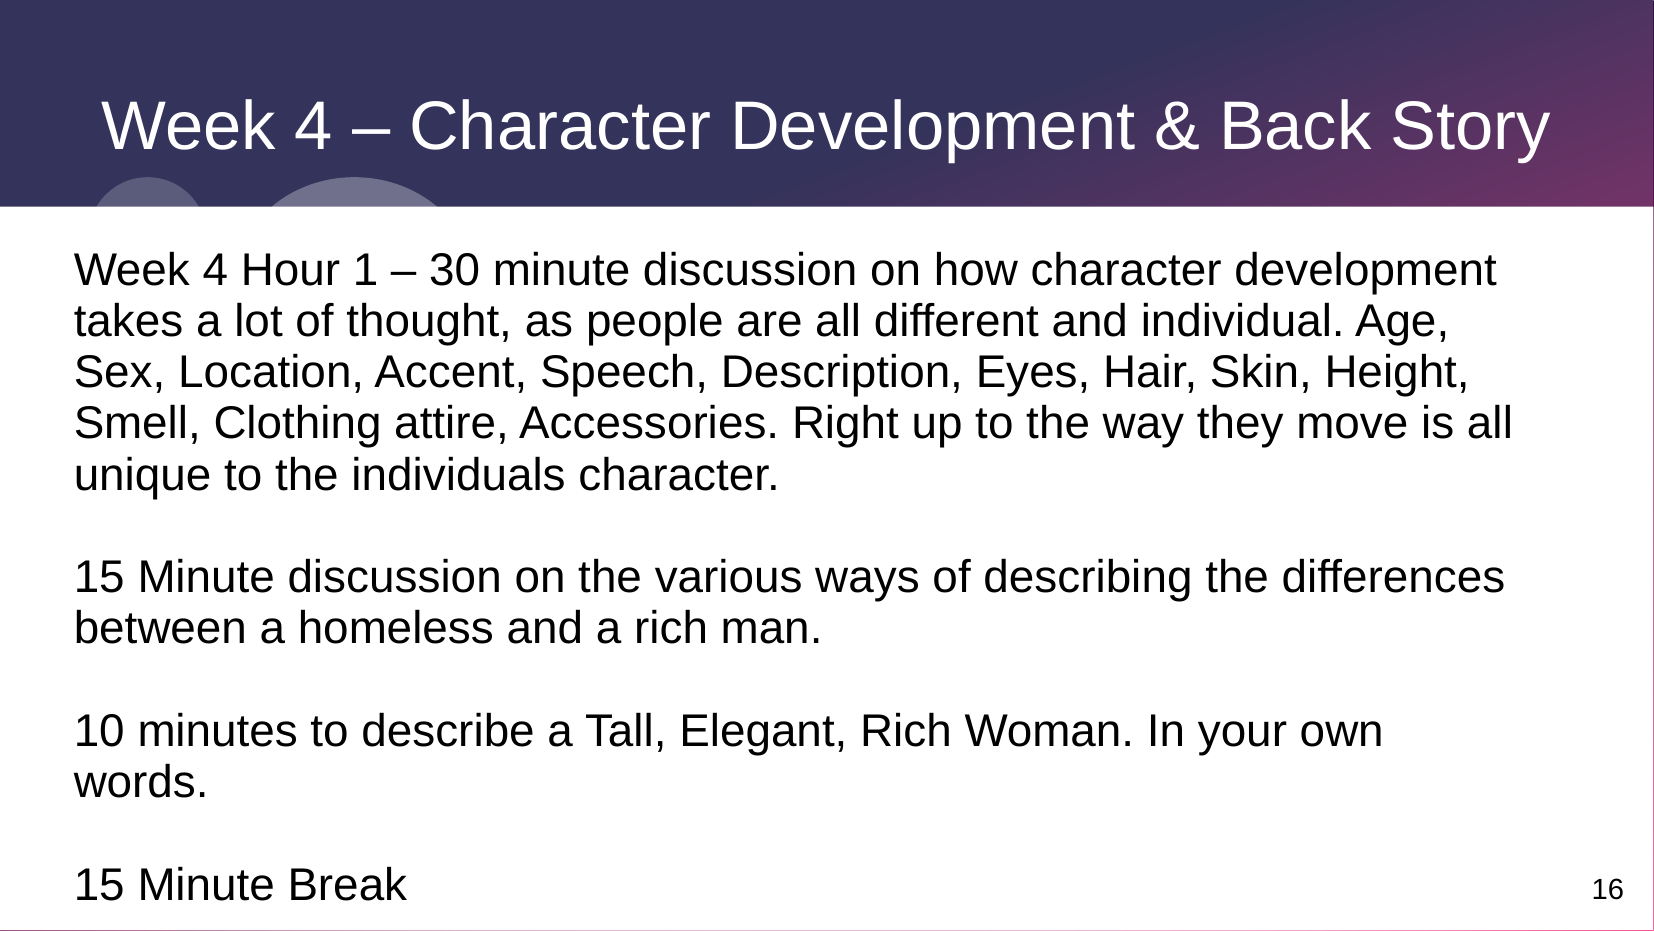

# Week 4 – Character Development & Back Story
Week 4 Hour 1 – 30 minute discussion on how character development takes a lot of thought, as people are all different and individual. Age, Sex, Location, Accent, Speech, Description, Eyes, Hair, Skin, Height, Smell, Clothing attire, Accessories. Right up to the way they move is all unique to the individuals character.
15 Minute discussion on the various ways of describing the differences between a homeless and a rich man.
10 minutes to describe a Tall, Elegant, Rich Woman. In your own words.
15 Minute Break
16